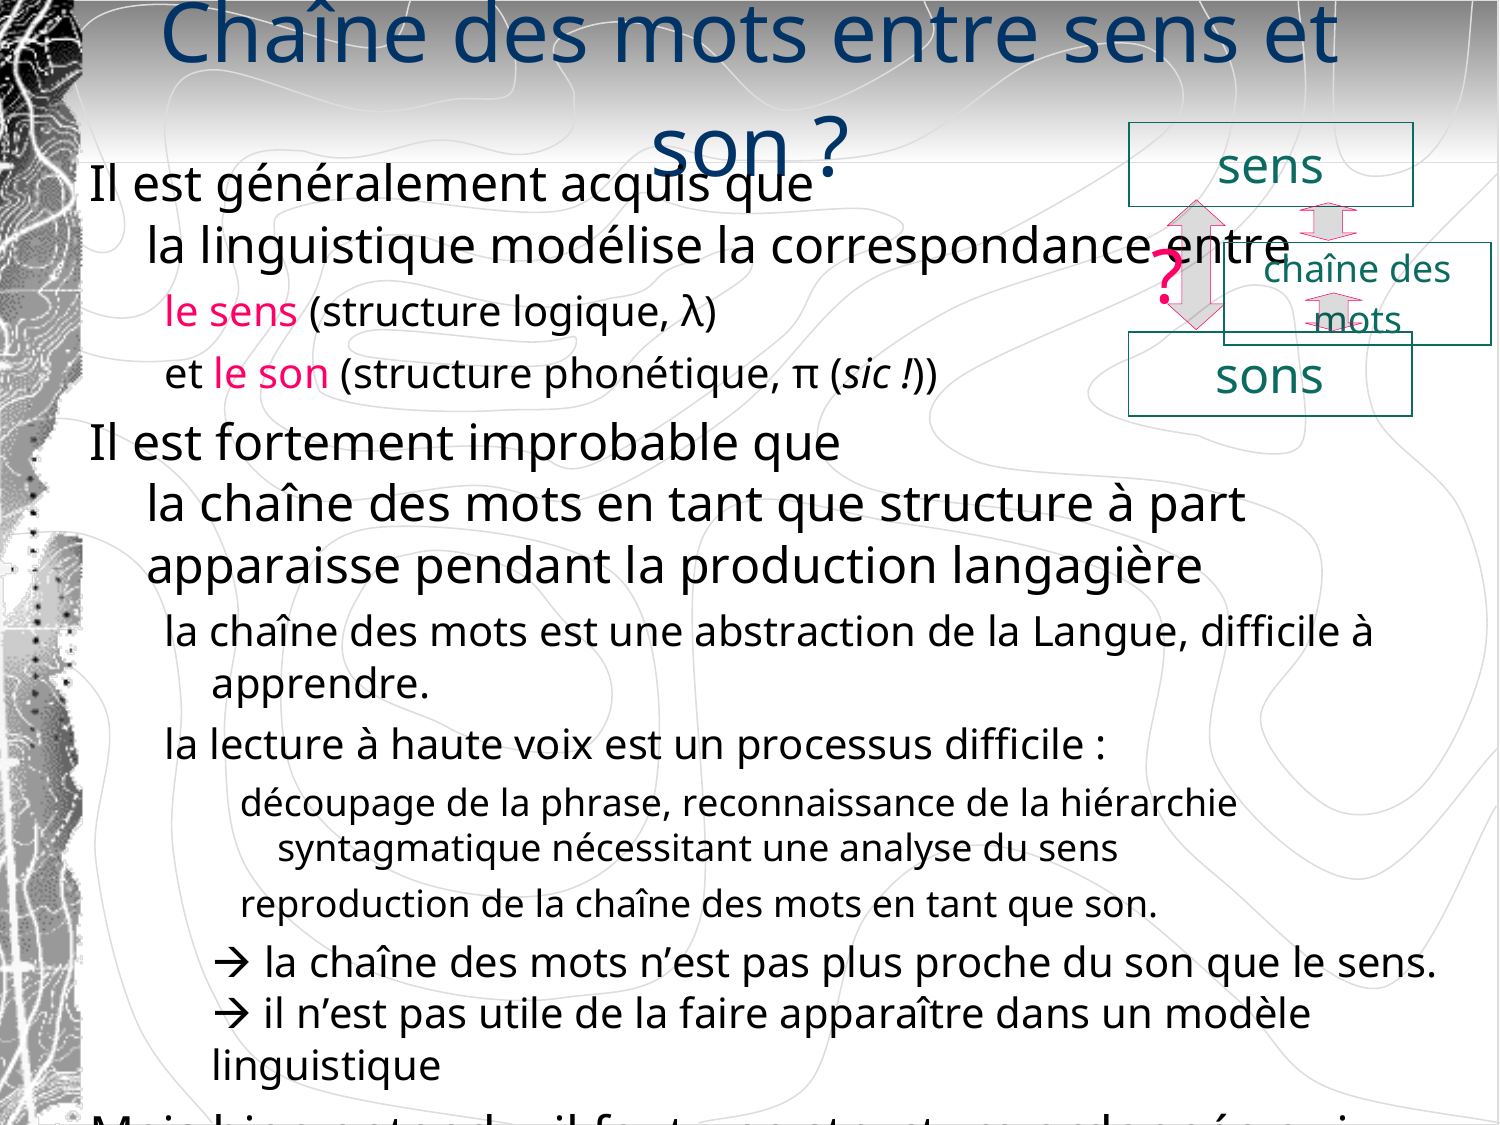

# Chaîne des mots entre sens et son ?
sens
?
sons
Il est généralement acquis que
la linguistique modélise la correspondance entre
le sens (structure logique, λ)
et le son (structure phonétique, π (sic !))
Il est fortement improbable que
la chaîne des mots en tant que structure à part apparaisse pendant la production langagière
la chaîne des mots est une abstraction de la Langue, difficile à apprendre.
la lecture à haute voix est un processus difficile :
découpage de la phrase, reconnaissance de la hiérarchie syntagmatique nécessitant une analyse du sens
reproduction de la chaîne des mots en tant que son.
	 la chaîne des mots n’est pas plus proche du son que le sens.
 il n’est pas utile de la faire apparaître dans un modèle linguistique
Mais bien entendu, il faut une structure ordonnée qui contient la chaîne des mots augmentée d’autres informations
chaîne des mots